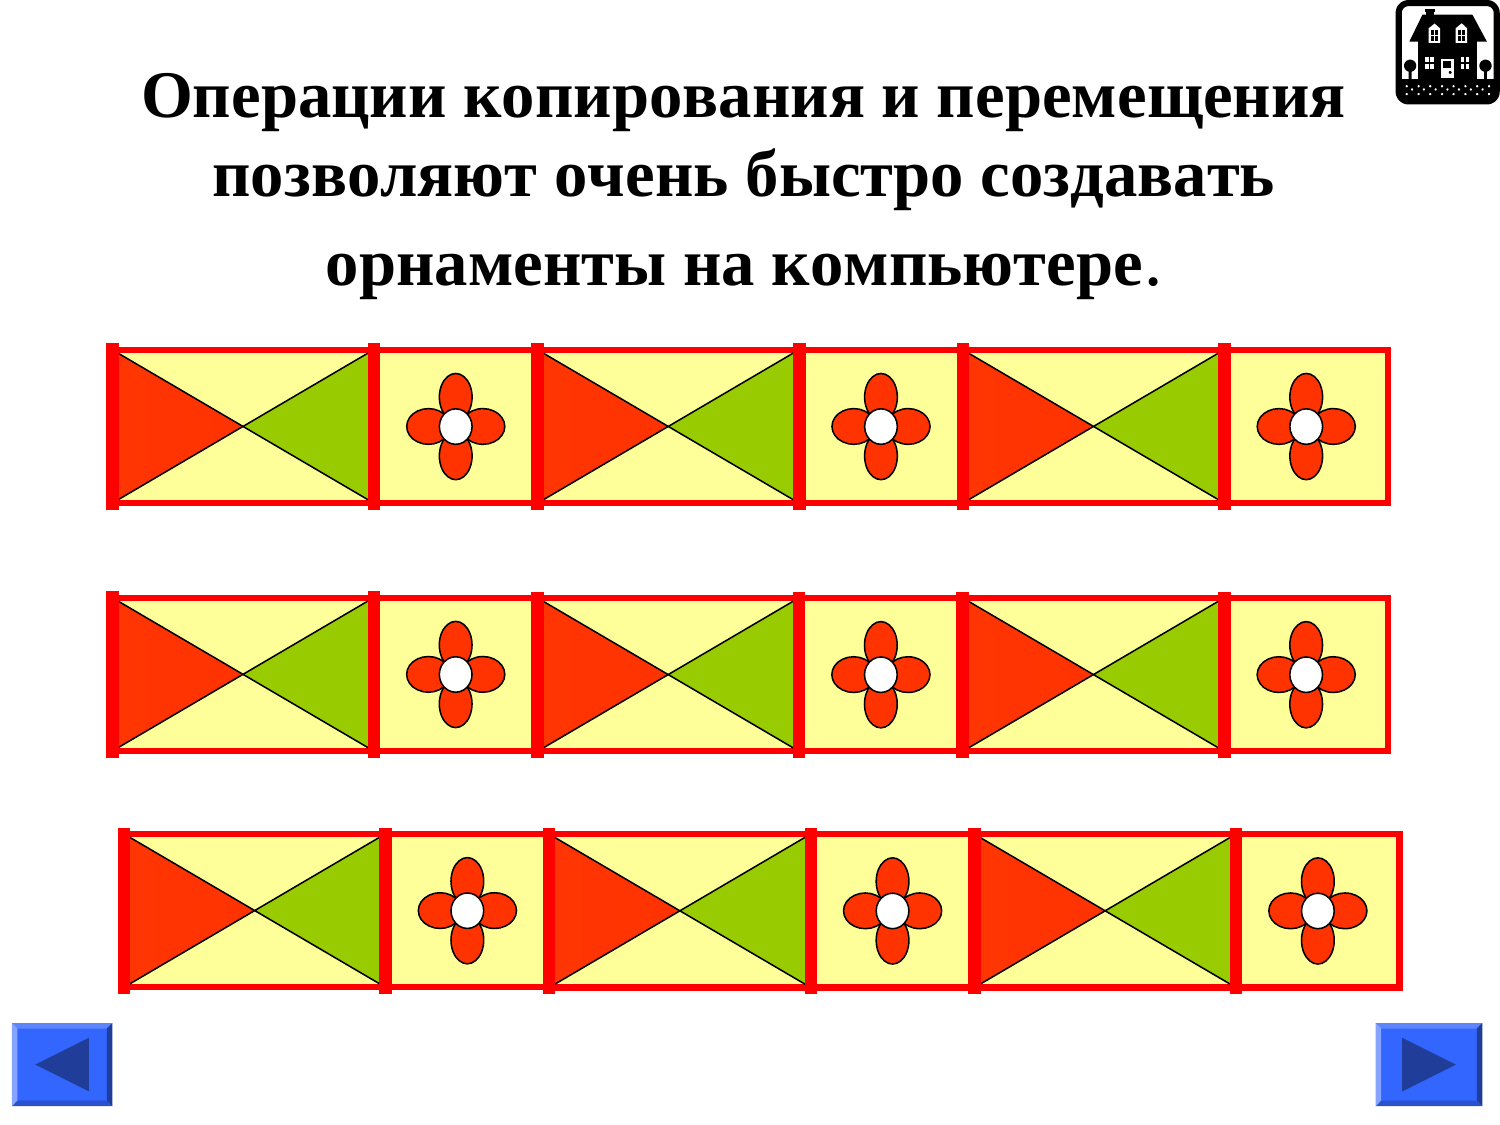

Операции копирования и перемещения позволяют очень быстро создавать орнаменты на компьютере.